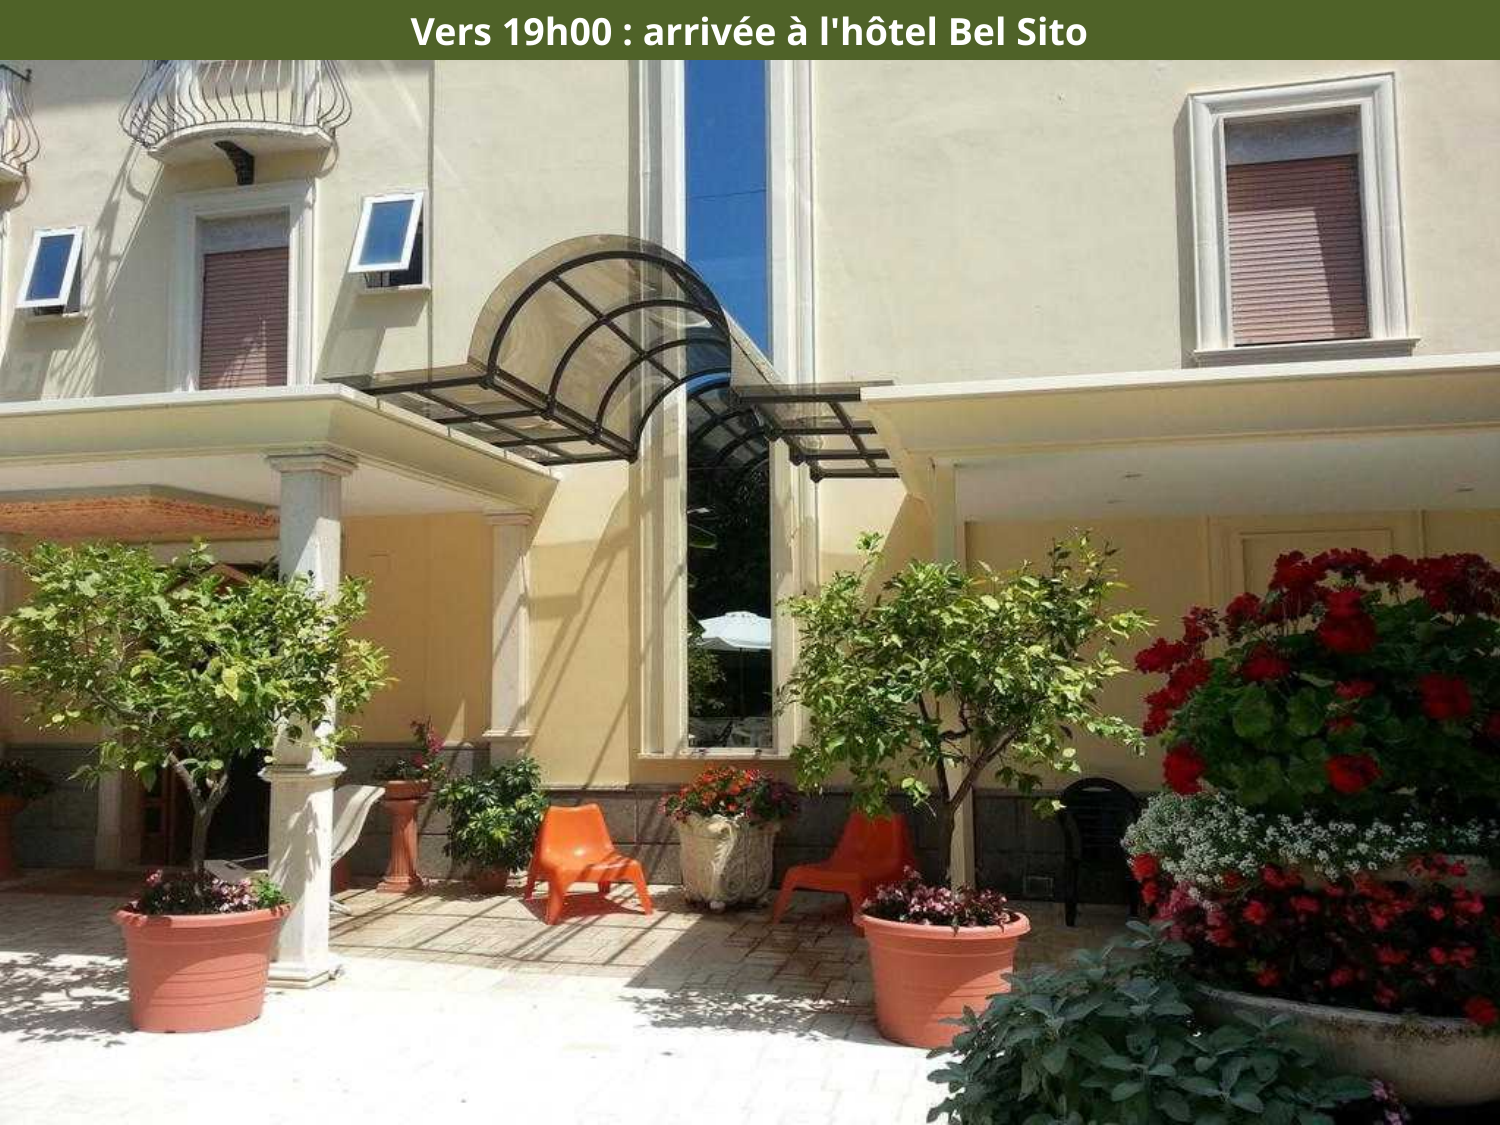

Vers 19h00 : arrivée à l'hôtel Bel Sito